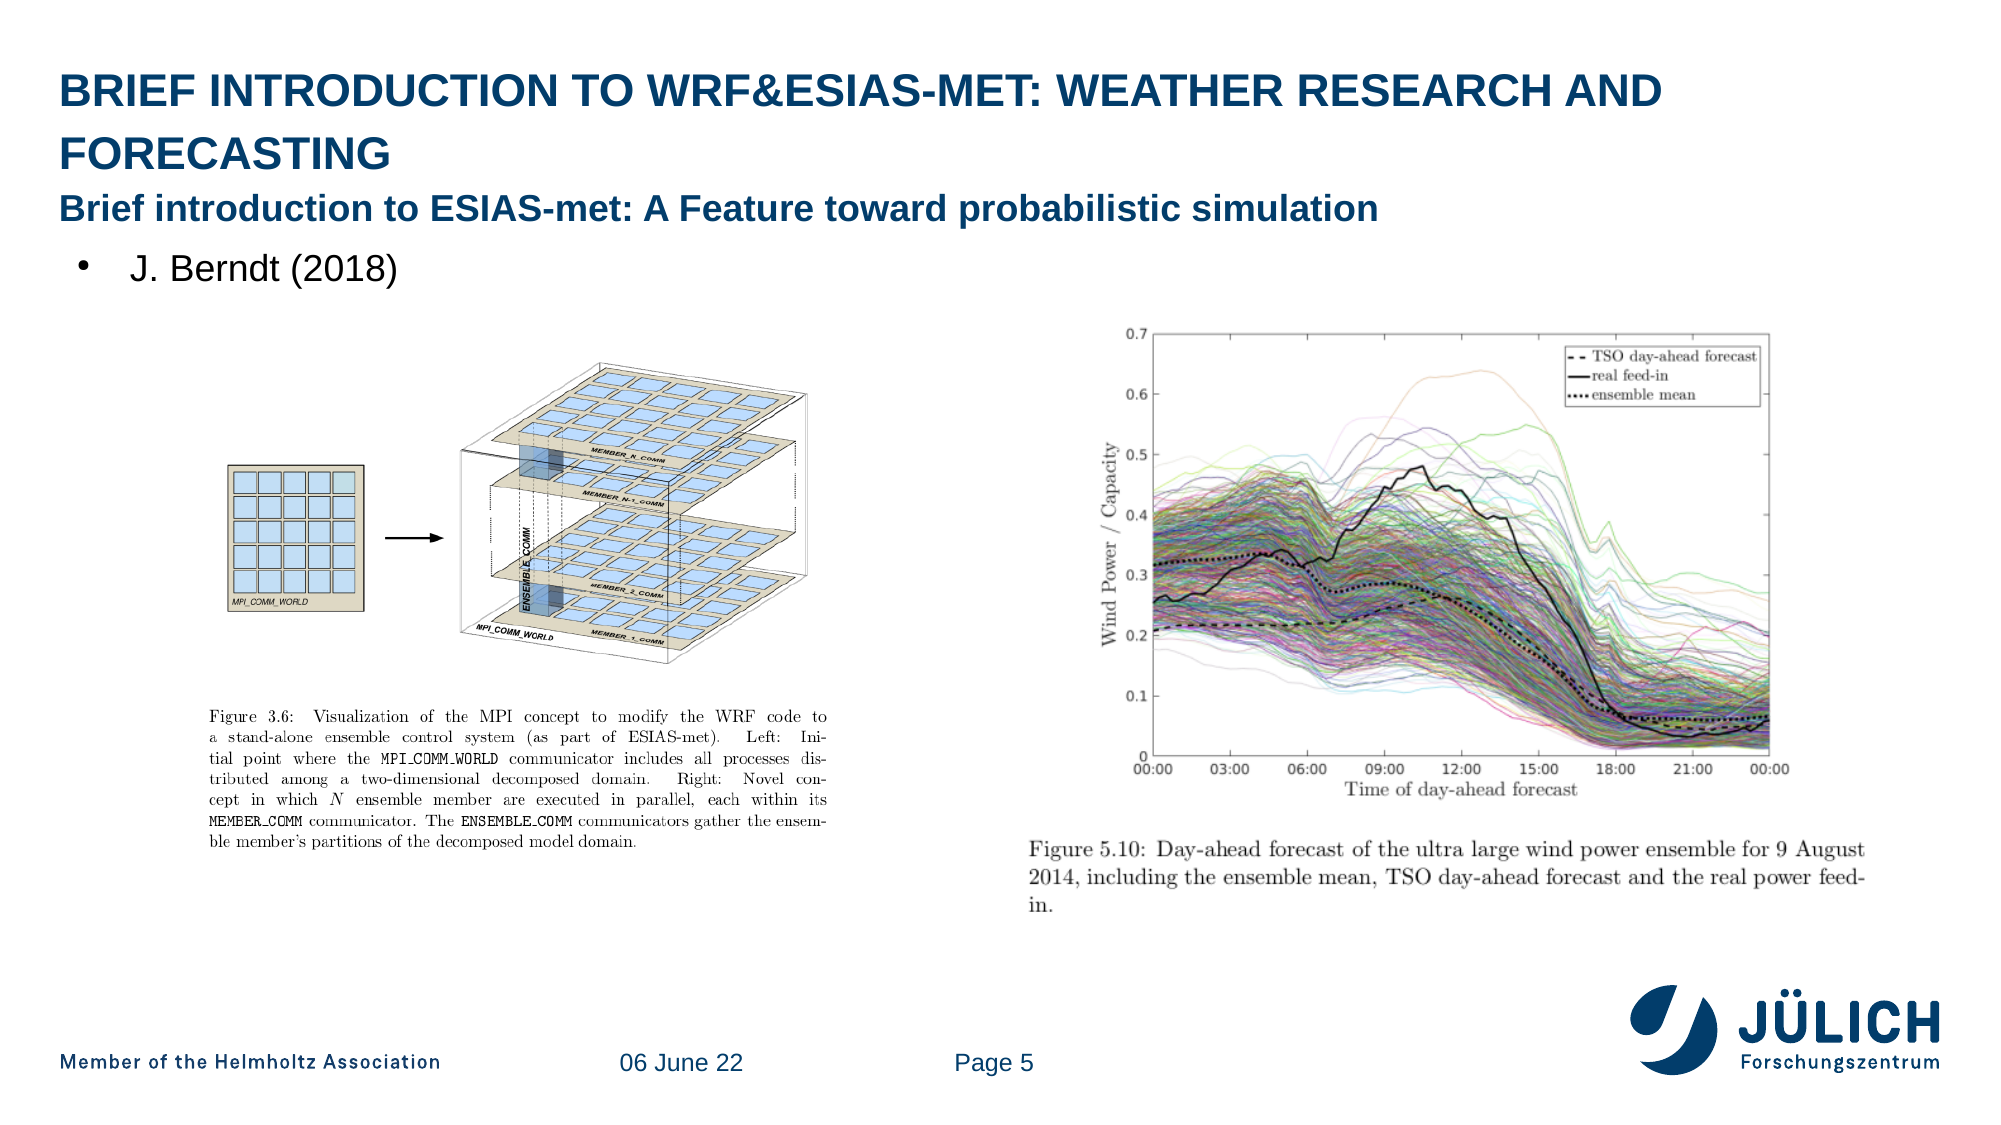

# Brief introduction to WRF&ESIAS-met: Weather Research and Forecasting
Brief introduction to ESIAS-met: A Feature toward probabilistic simulation
J. Berndt (2018)
Page
06 June 22